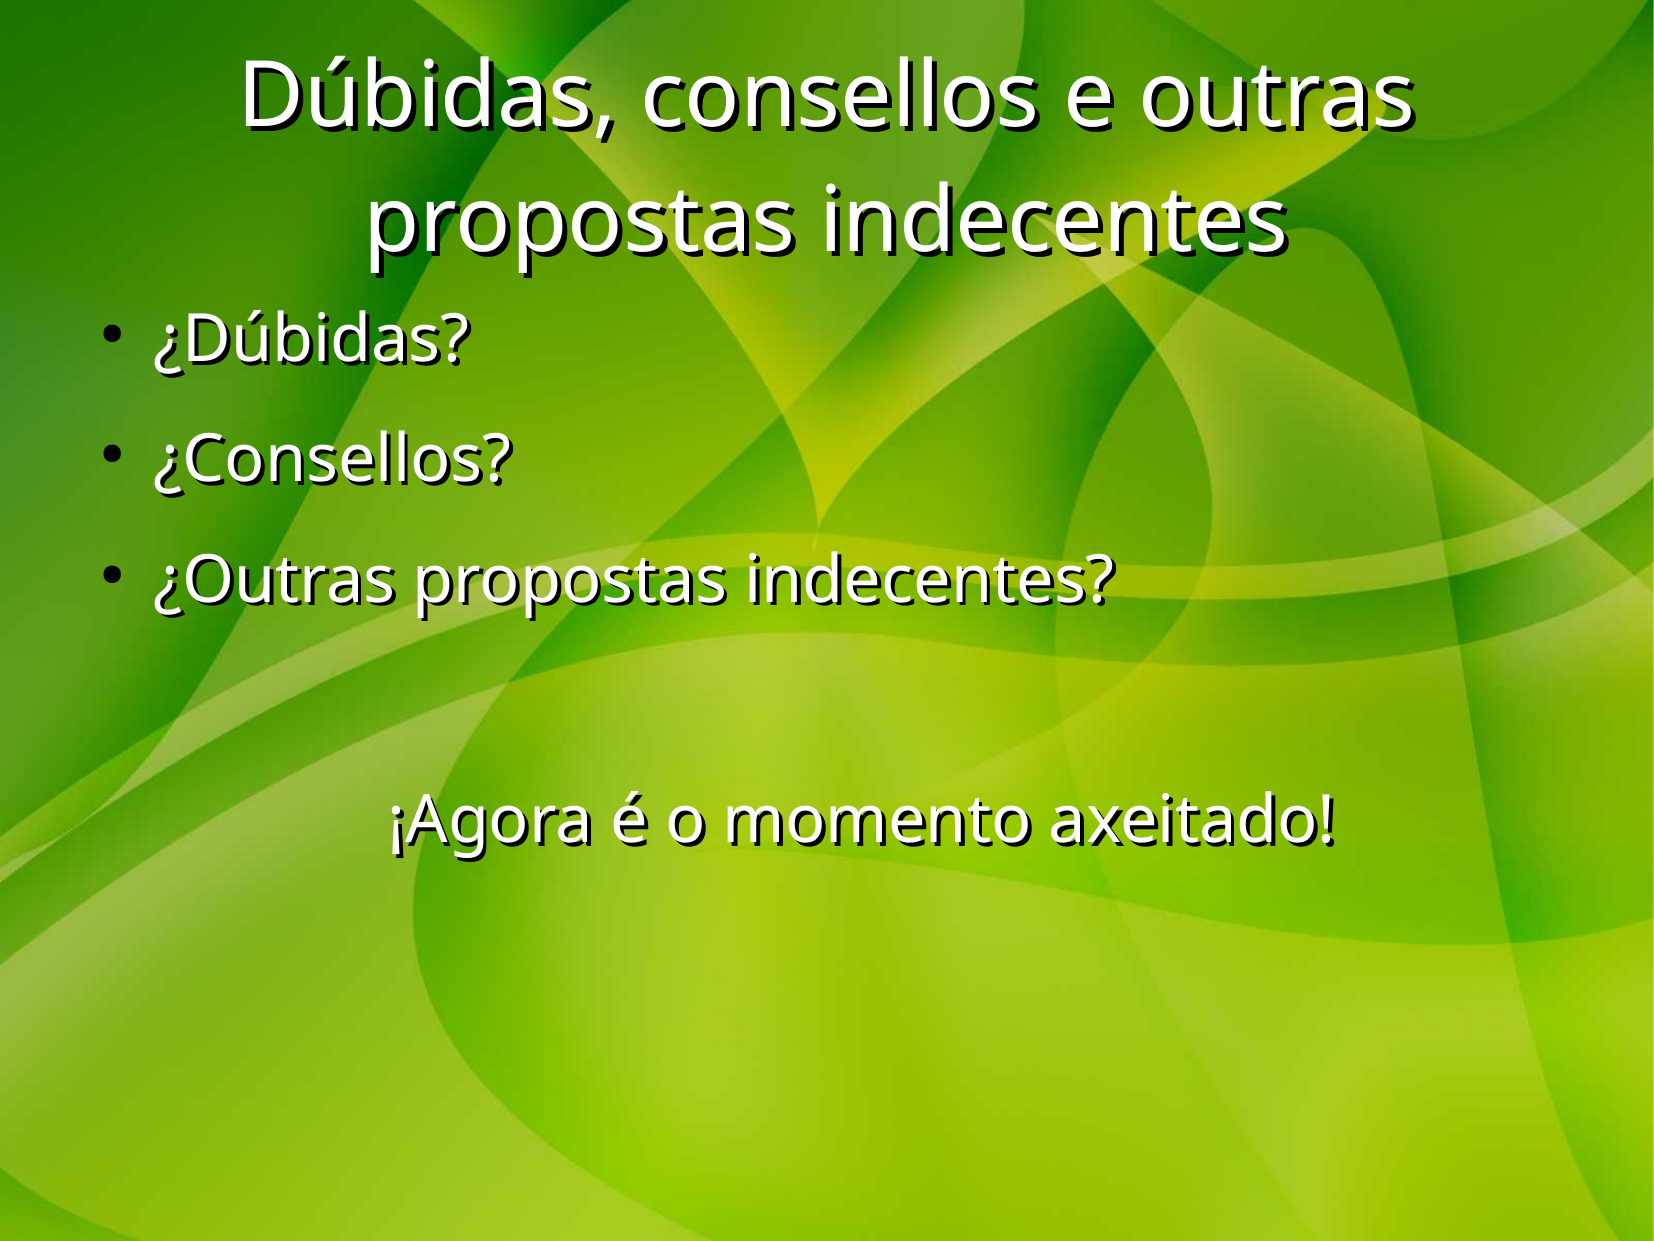

# Dúbidas, consellos e outras propostas indecentes
¿Dúbidas?
¿Consellos?
¿Outras propostas indecentes?
¡Agora é o momento axeitado!